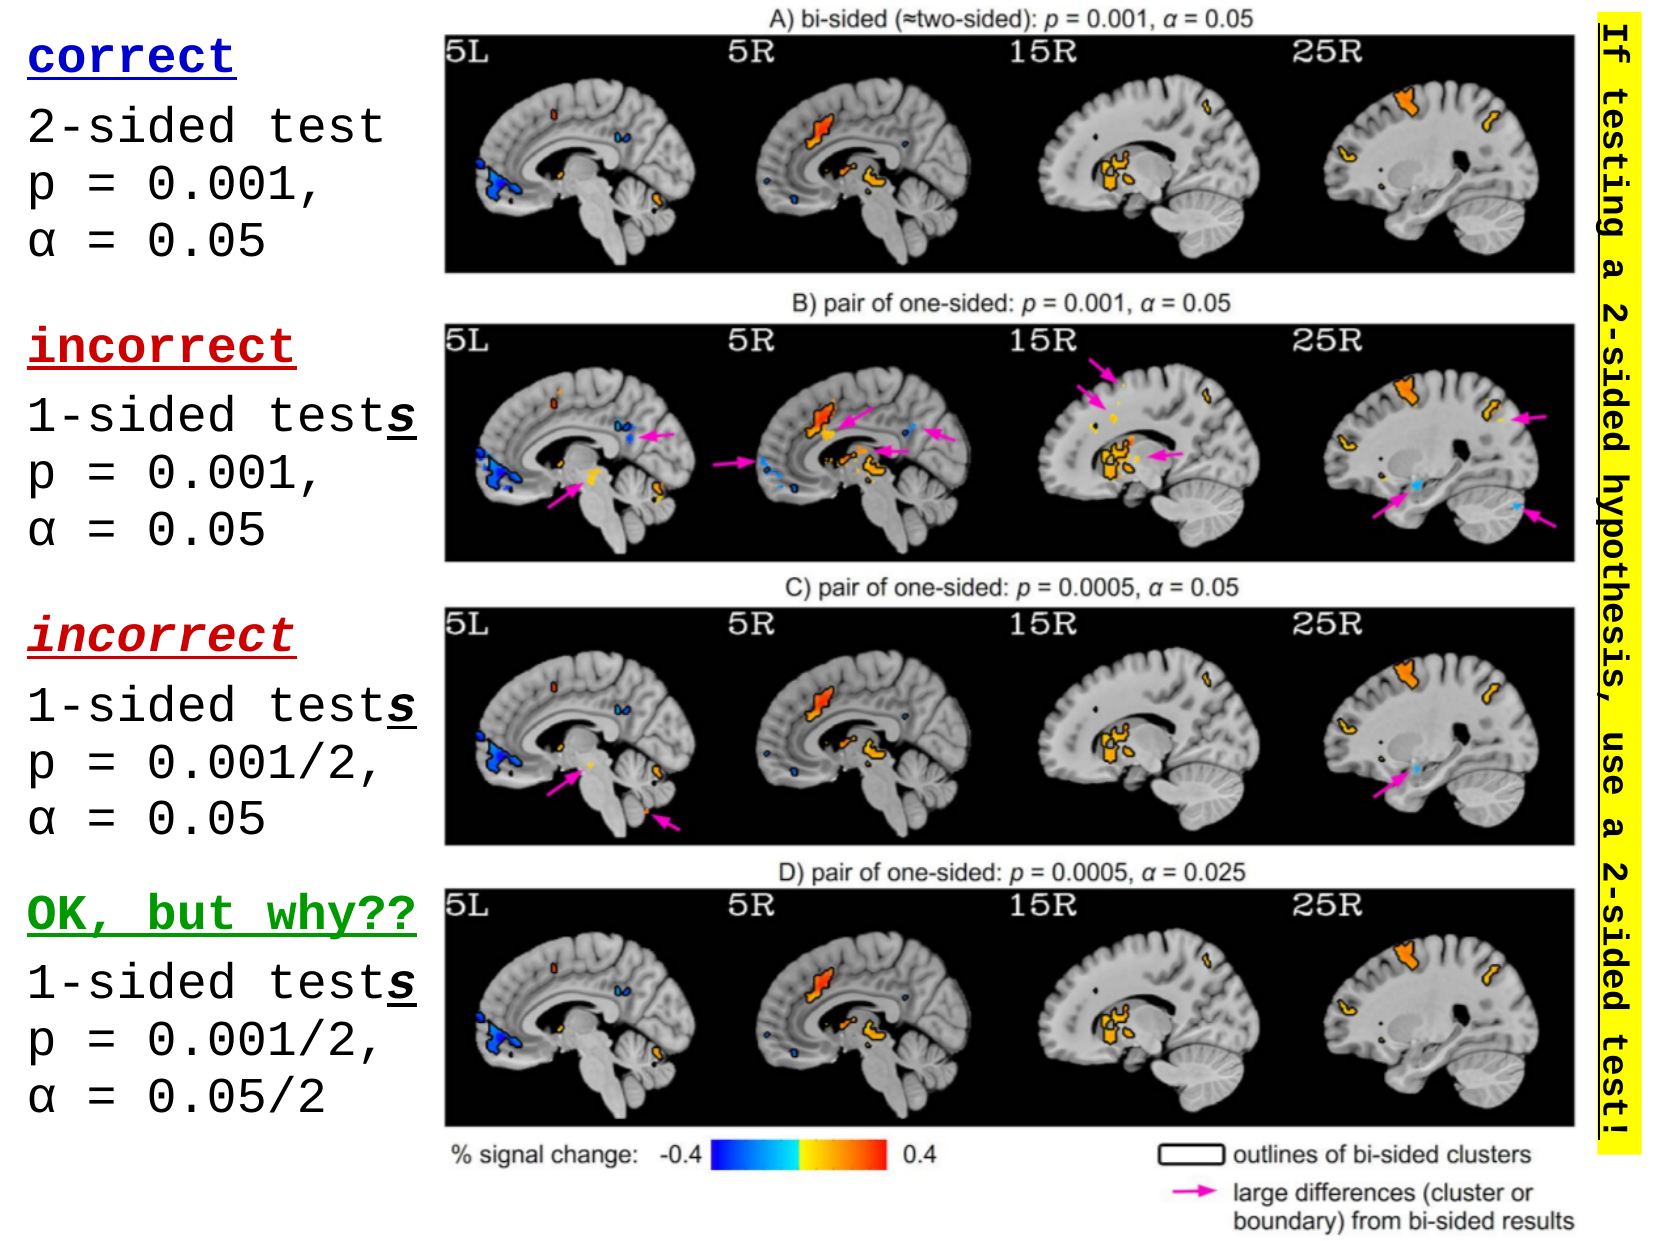

correct
2-sided test p = 0.001, α = 0.05
incorrect
1-sided tests p = 0.001, α = 0.05
If testing a 2-sided hypothesis, use a 2-sided test!
incorrect
1-sided tests p = 0.001/2, α = 0.05
OK, but why??
1-sided tests p = 0.001/2, α = 0.05/2